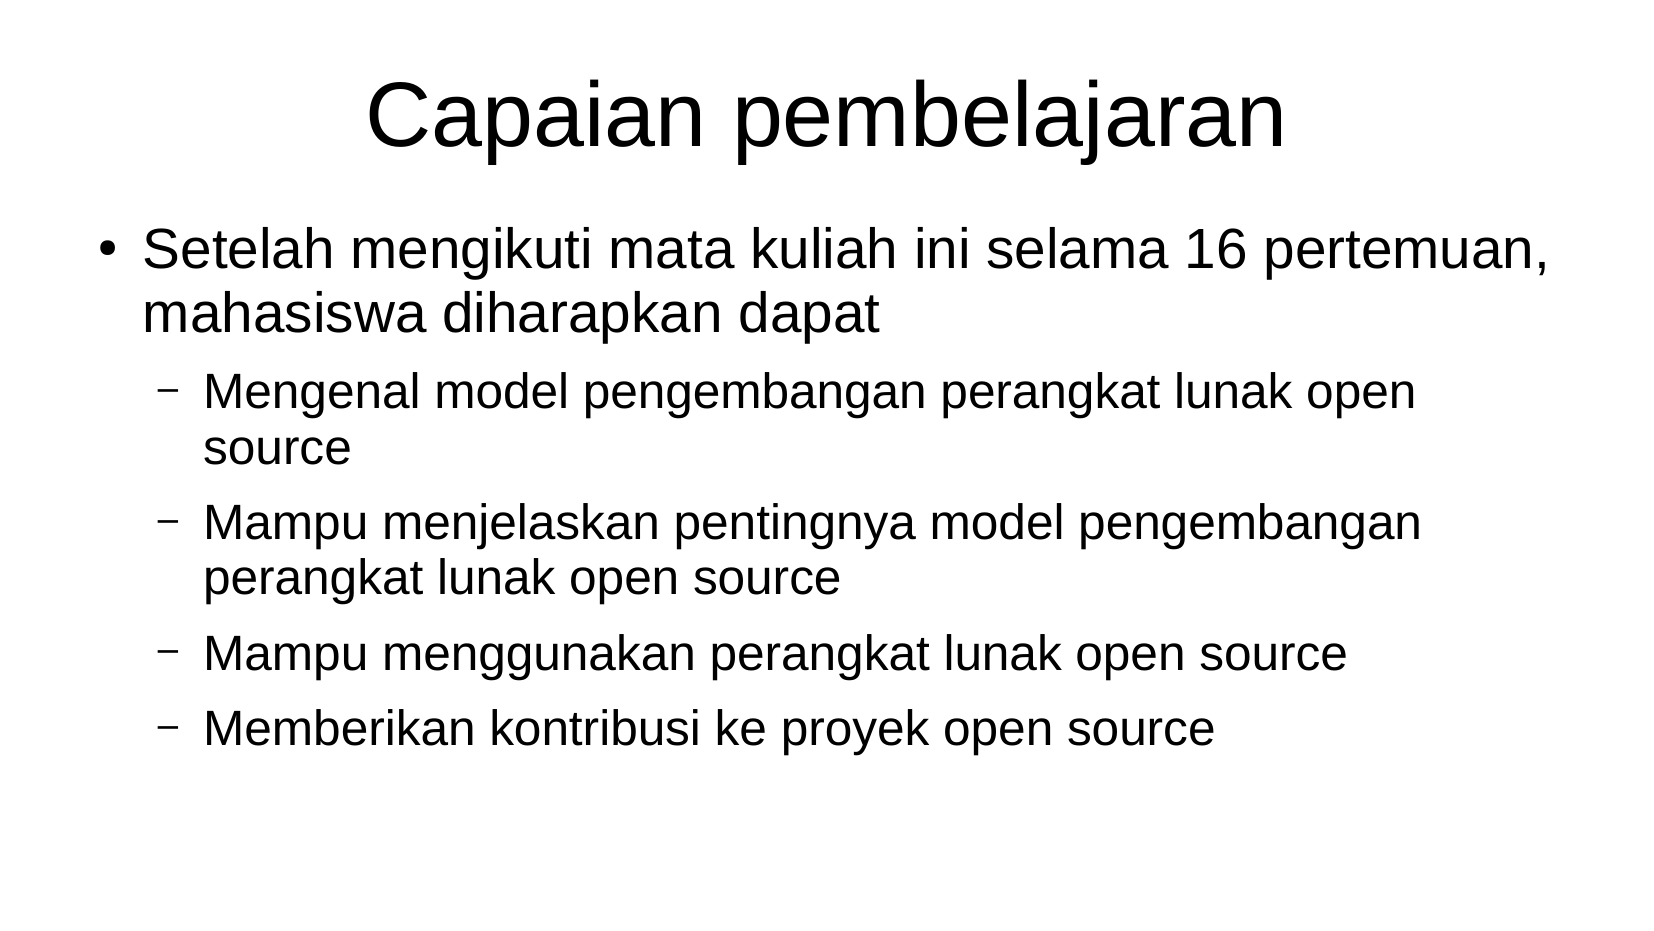

# Capaian pembelajaran
Setelah mengikuti mata kuliah ini selama 16 pertemuan, mahasiswa diharapkan dapat
Mengenal model pengembangan perangkat lunak open source
Mampu menjelaskan pentingnya model pengembangan perangkat lunak open source
Mampu menggunakan perangkat lunak open source
Memberikan kontribusi ke proyek open source